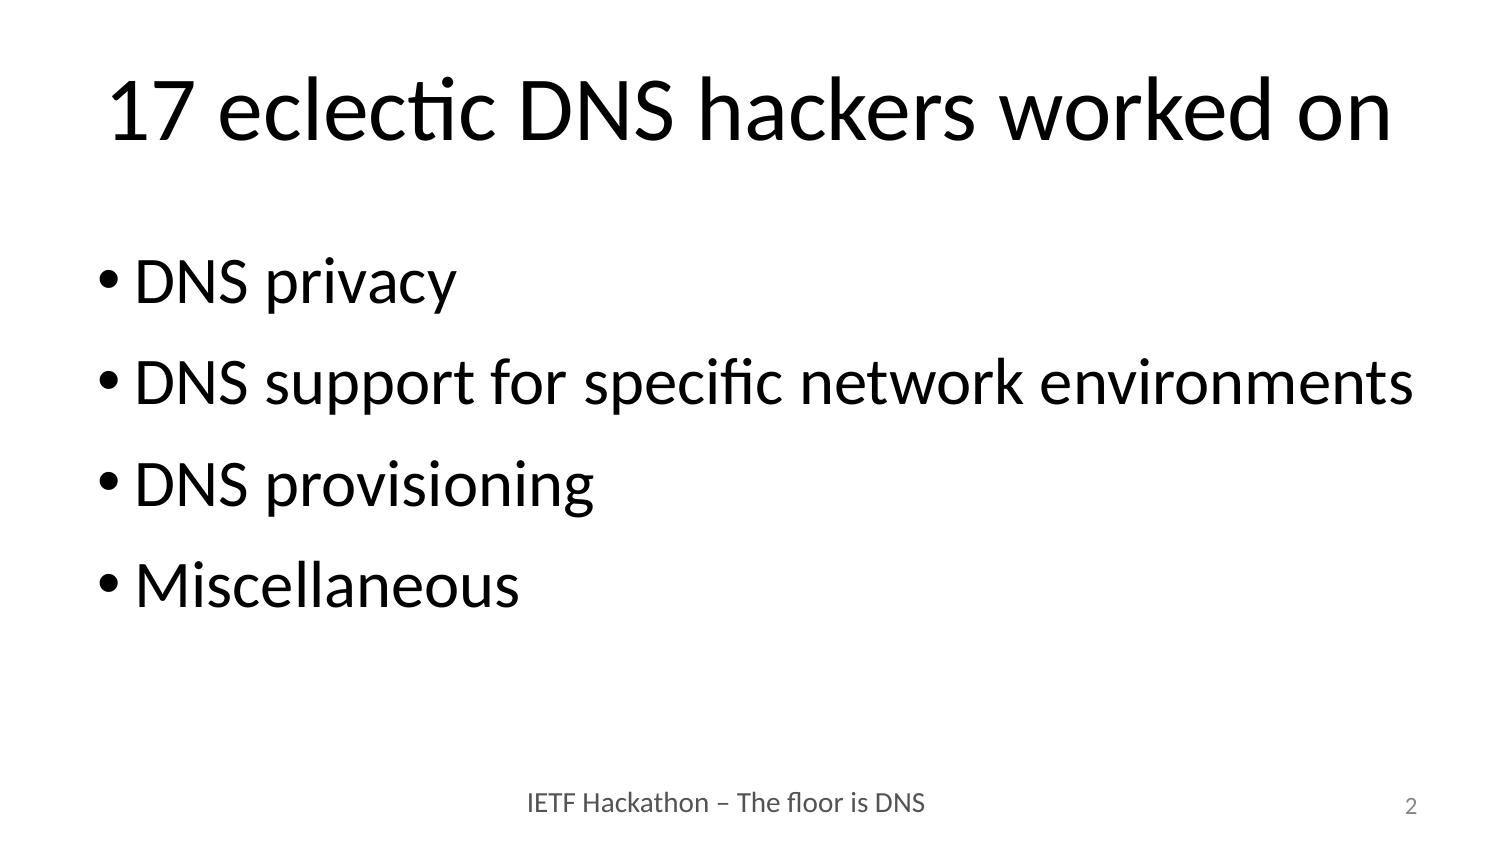

# 17 eclectic DNS hackers worked on
DNS privacy
DNS support for specific network environments
DNS provisioning
Miscellaneous